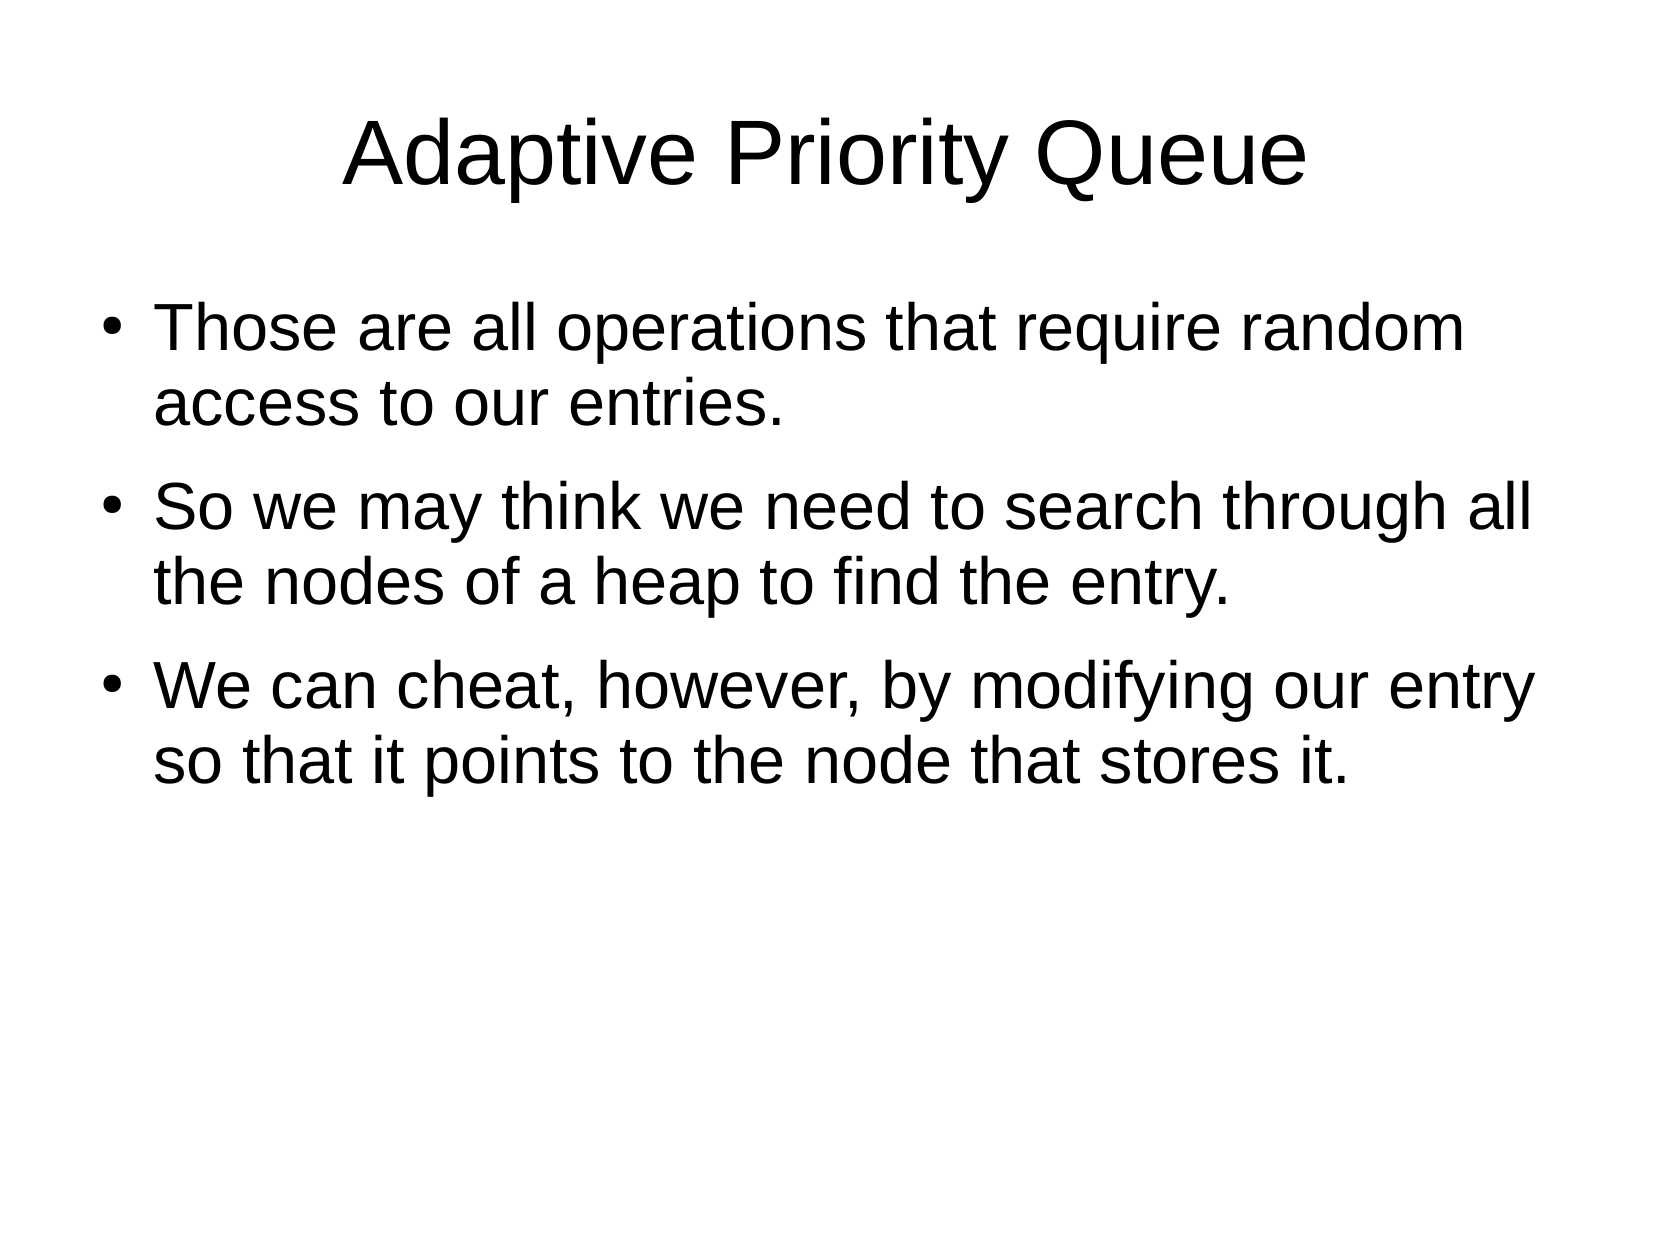

# Adaptive Priority Queue
Those are all operations that require random access to our entries.
So we may think we need to search through all the nodes of a heap to find the entry.
We can cheat, however, by modifying our entry so that it points to the node that stores it.